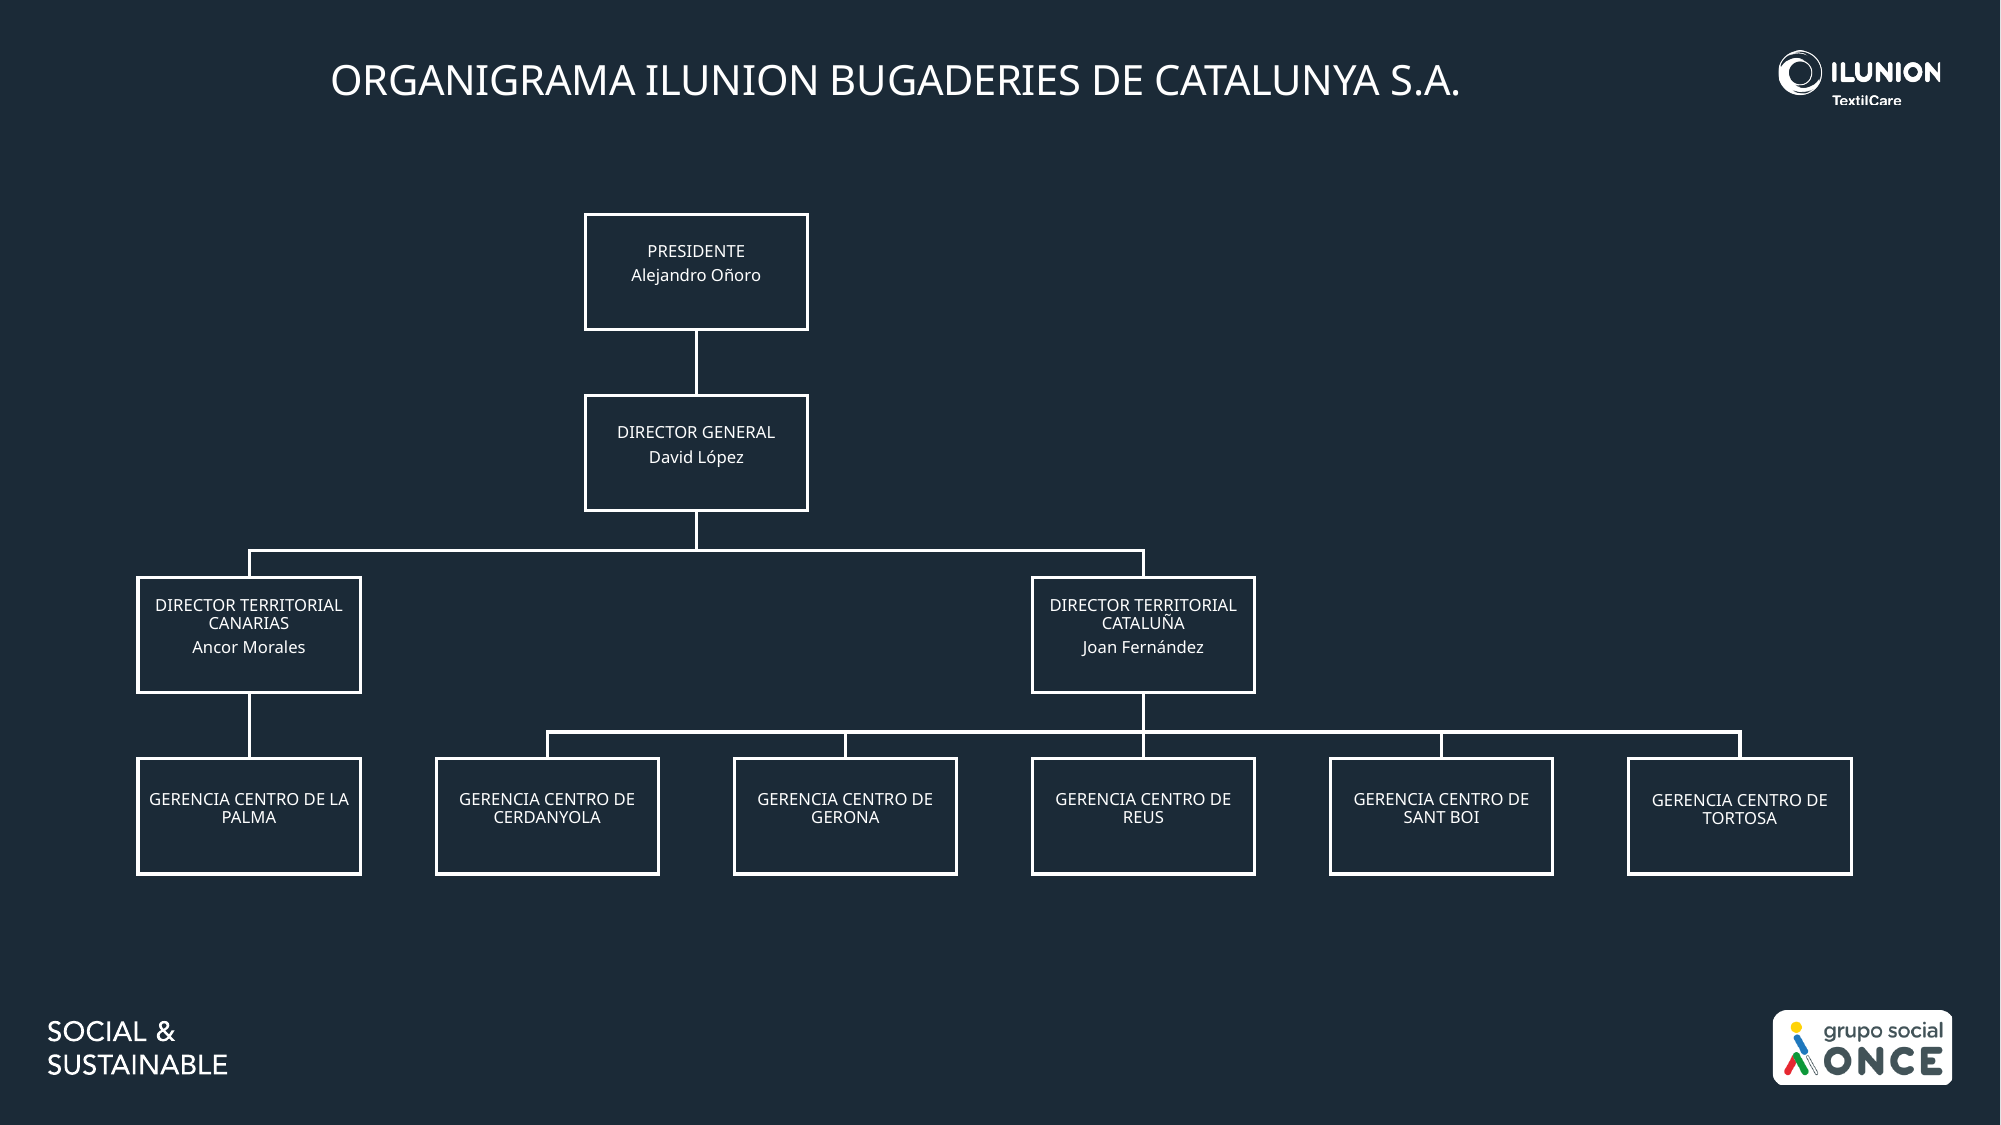

PRESIDENTE
Alejandro Oñoro
DIRECTOR GENERAL
David López
DIRECTOR TERRITORIAL CANARIAS
Ancor Morales
DIRECTOR TERRITORIAL CATALUÑA
Joan Fernández
GERENCIA CENTRO DE LA PALMA
GERENCIA CENTRO DE CERDANYOLA
GERENCIA CENTRO DE GERONA
GERENCIA CENTRO DE REUS
GERENCIA CENTRO DE SANT BOI
GERENCIA CENTRO DE TORTOSA
ORGANIGRAMA ILUNION BUGADERIES DE CATALUNYA S.A.